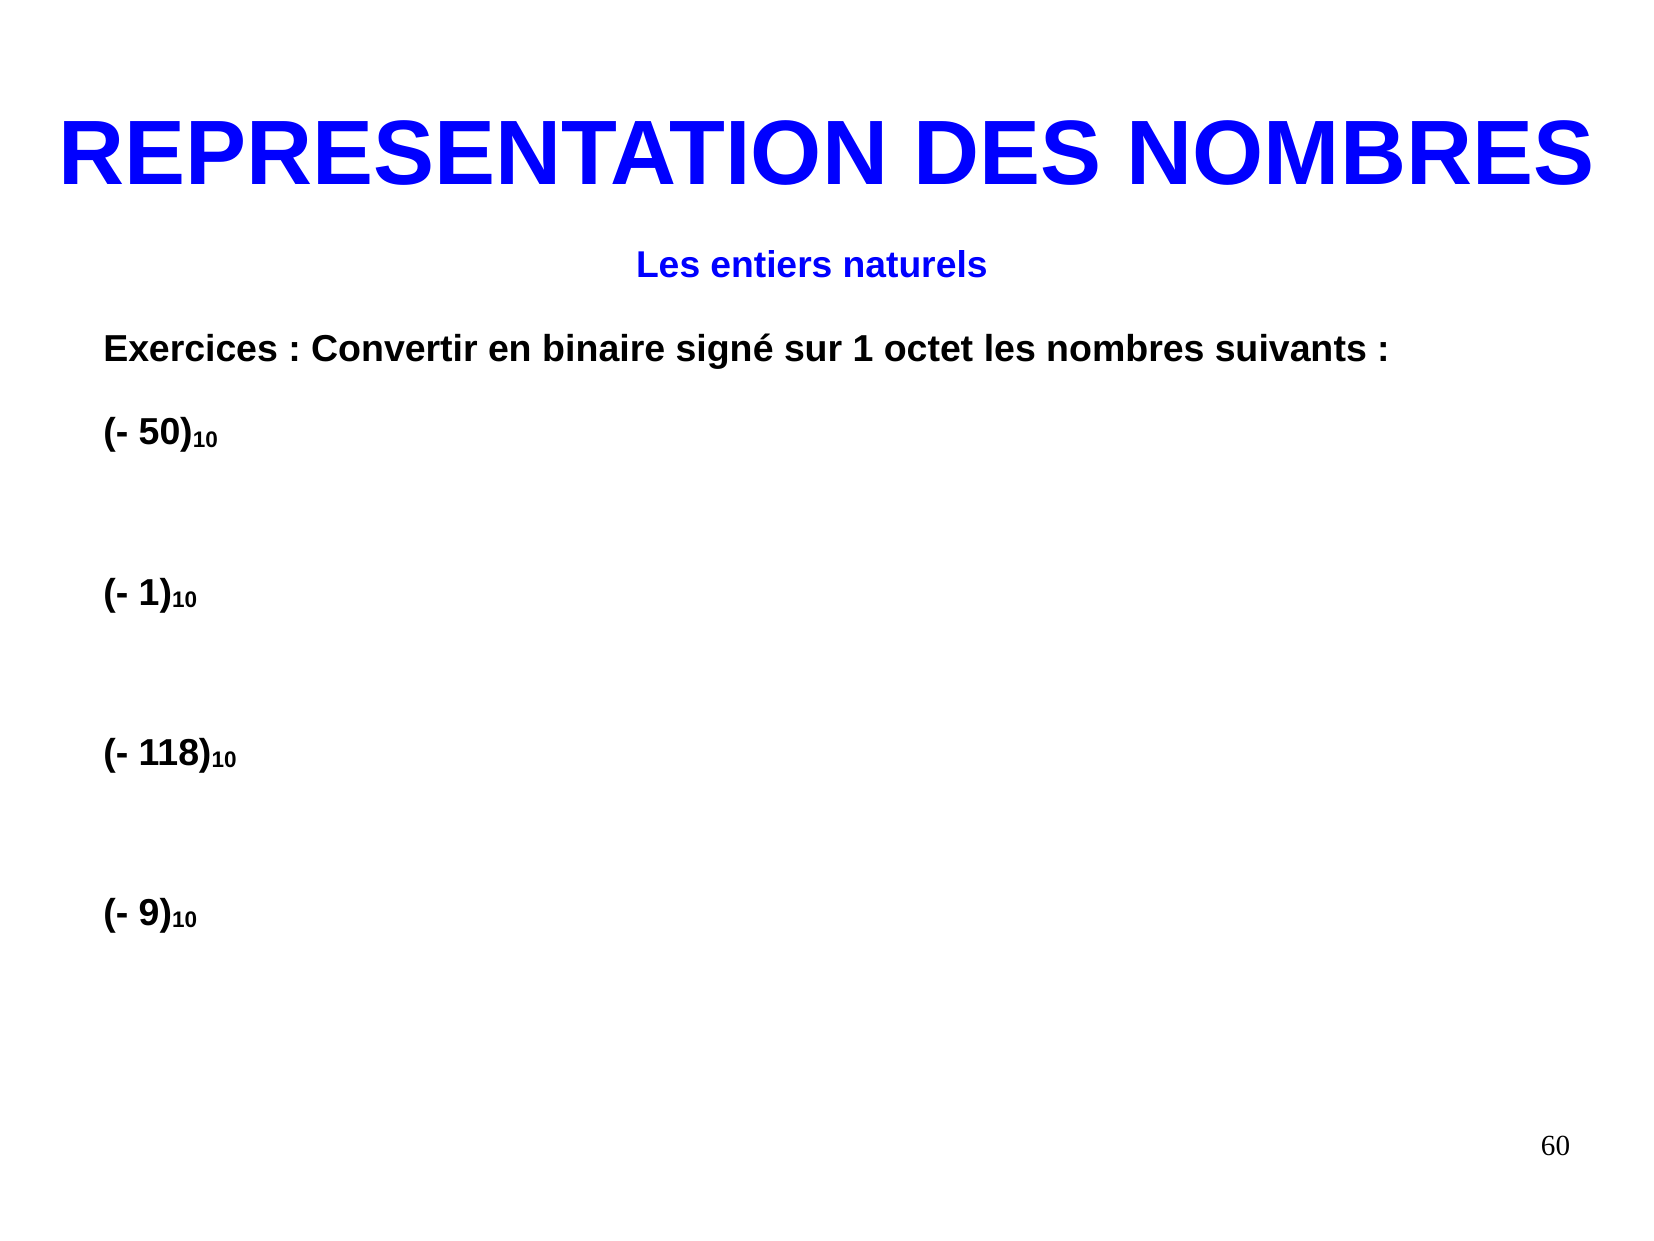

# REPRESENTATION DES NOMBRES
Les entiers naturels
Exercices : Convertir en binaire signé sur 1 octet les nombres suivants :
(- 50)10
(- 1)10
(- 118)10
(- 9)10
60